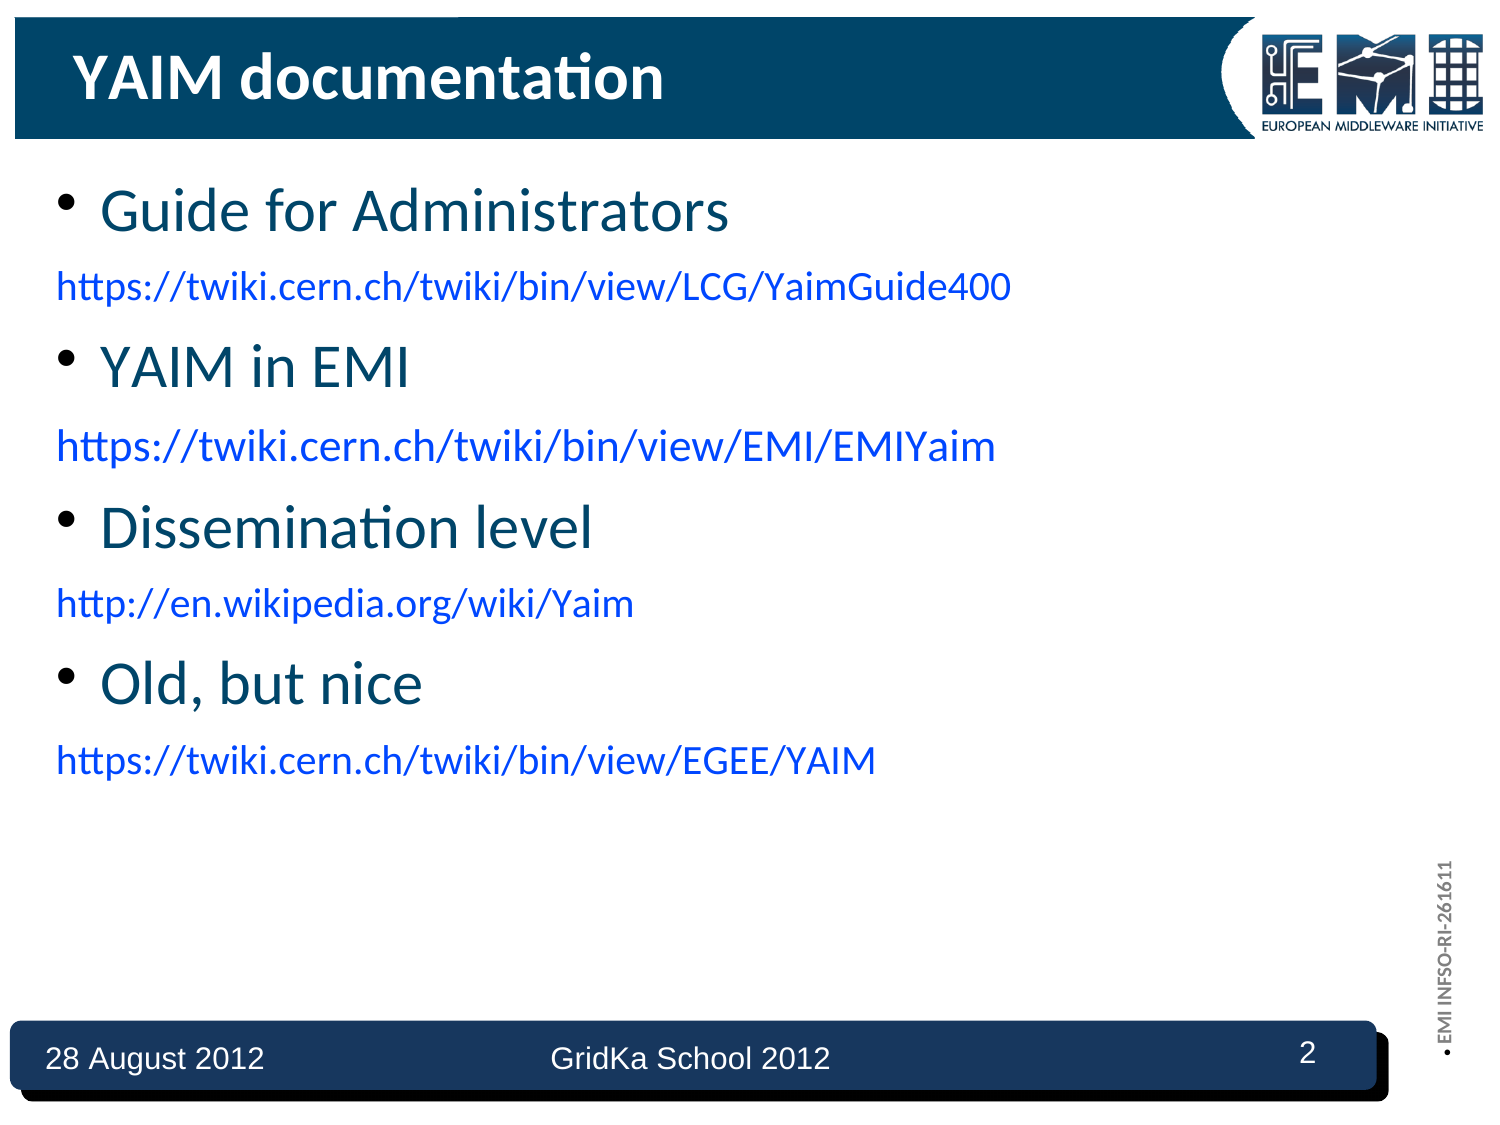

YAIM documentation
Guide for Administrators
https://twiki.cern.ch/twiki/bin/view/LCG/YaimGuide400
YAIM in EMI
https://twiki.cern.ch/twiki/bin/view/EMI/EMIYaim
Dissemination level
http://en.wikipedia.org/wiki/Yaim
Old, but nice
https://twiki.cern.ch/twiki/bin/view/EGEE/YAIM